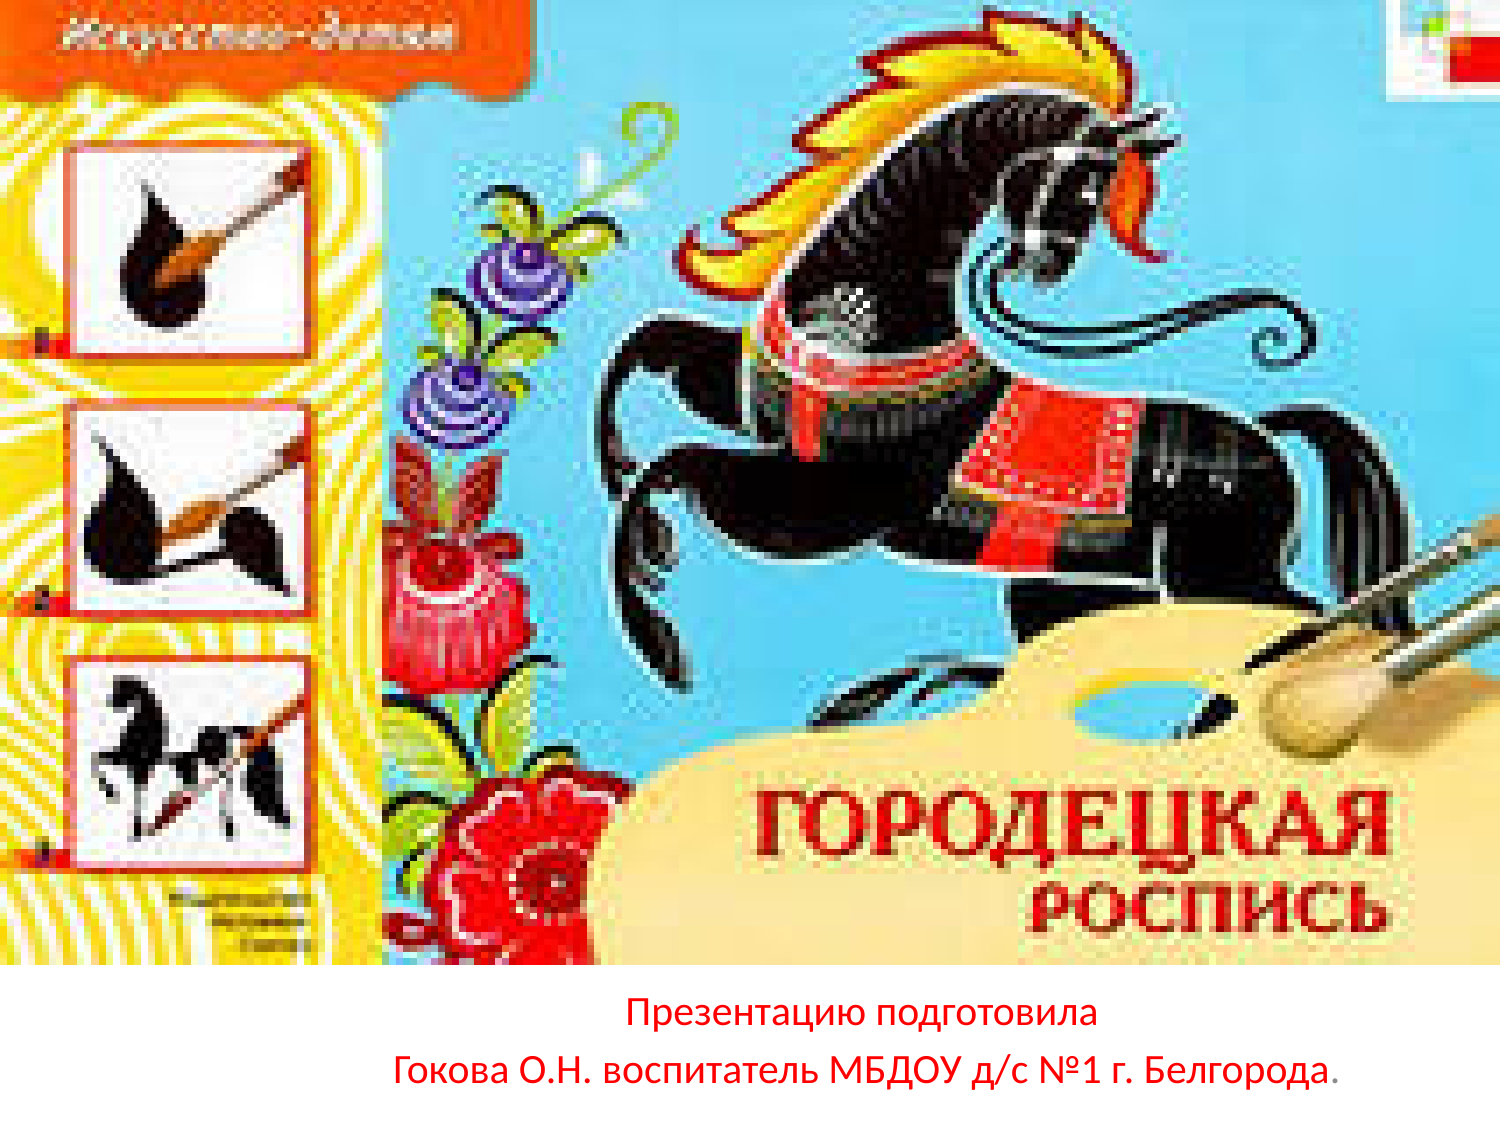

# Городецкая роспись
Презентацию подготовила
 Гокова О.Н. воспитатель МБДОУ д/с №1 г. Белгорода.